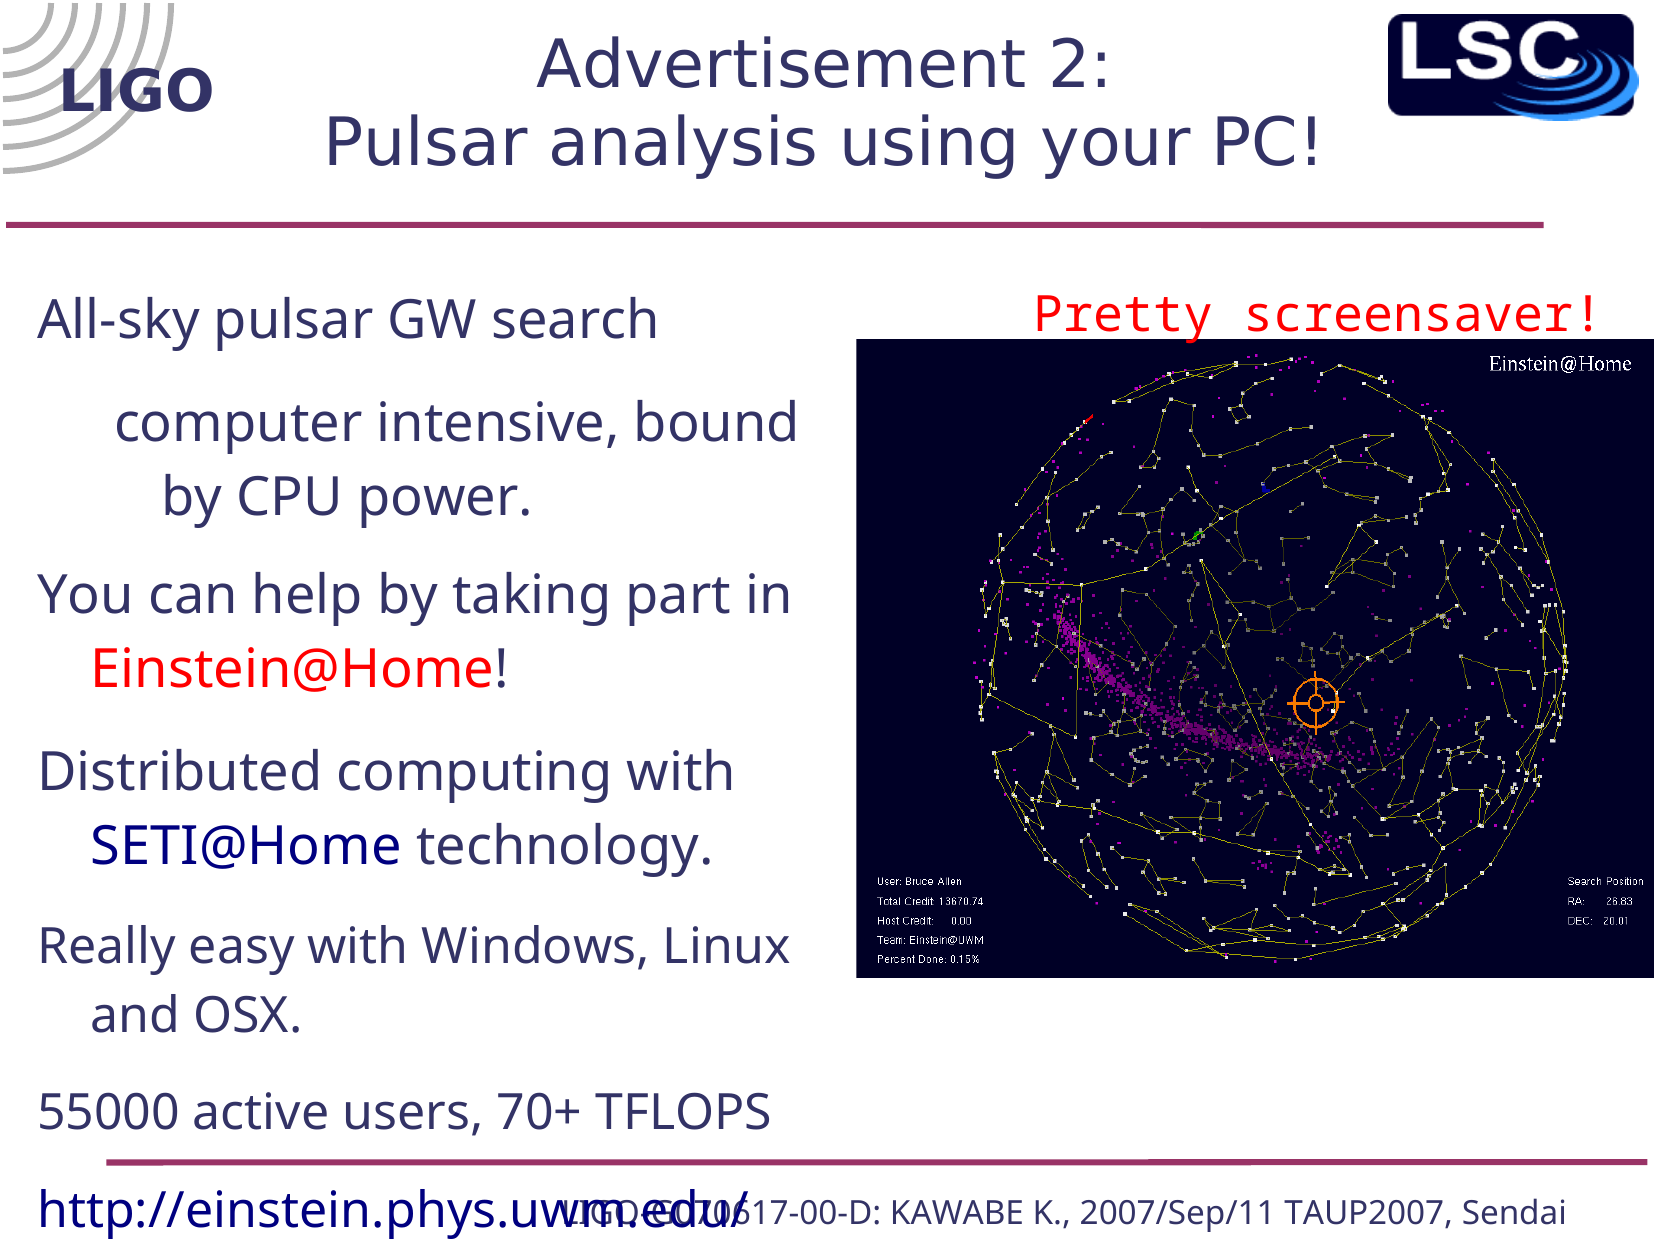

# Advertisement 2: Pulsar analysis using your PC!
Pretty screensaver!
All-sky pulsar GW search
computer intensive, bound by CPU power.
You can help by taking part in Einstein@Home!
Distributed computing with SETI@Home technology.
Really easy with Windows, Linux and OSX.
55000 active users, 70+ TFLOPS
http://einstein.phys.uwm.edu/